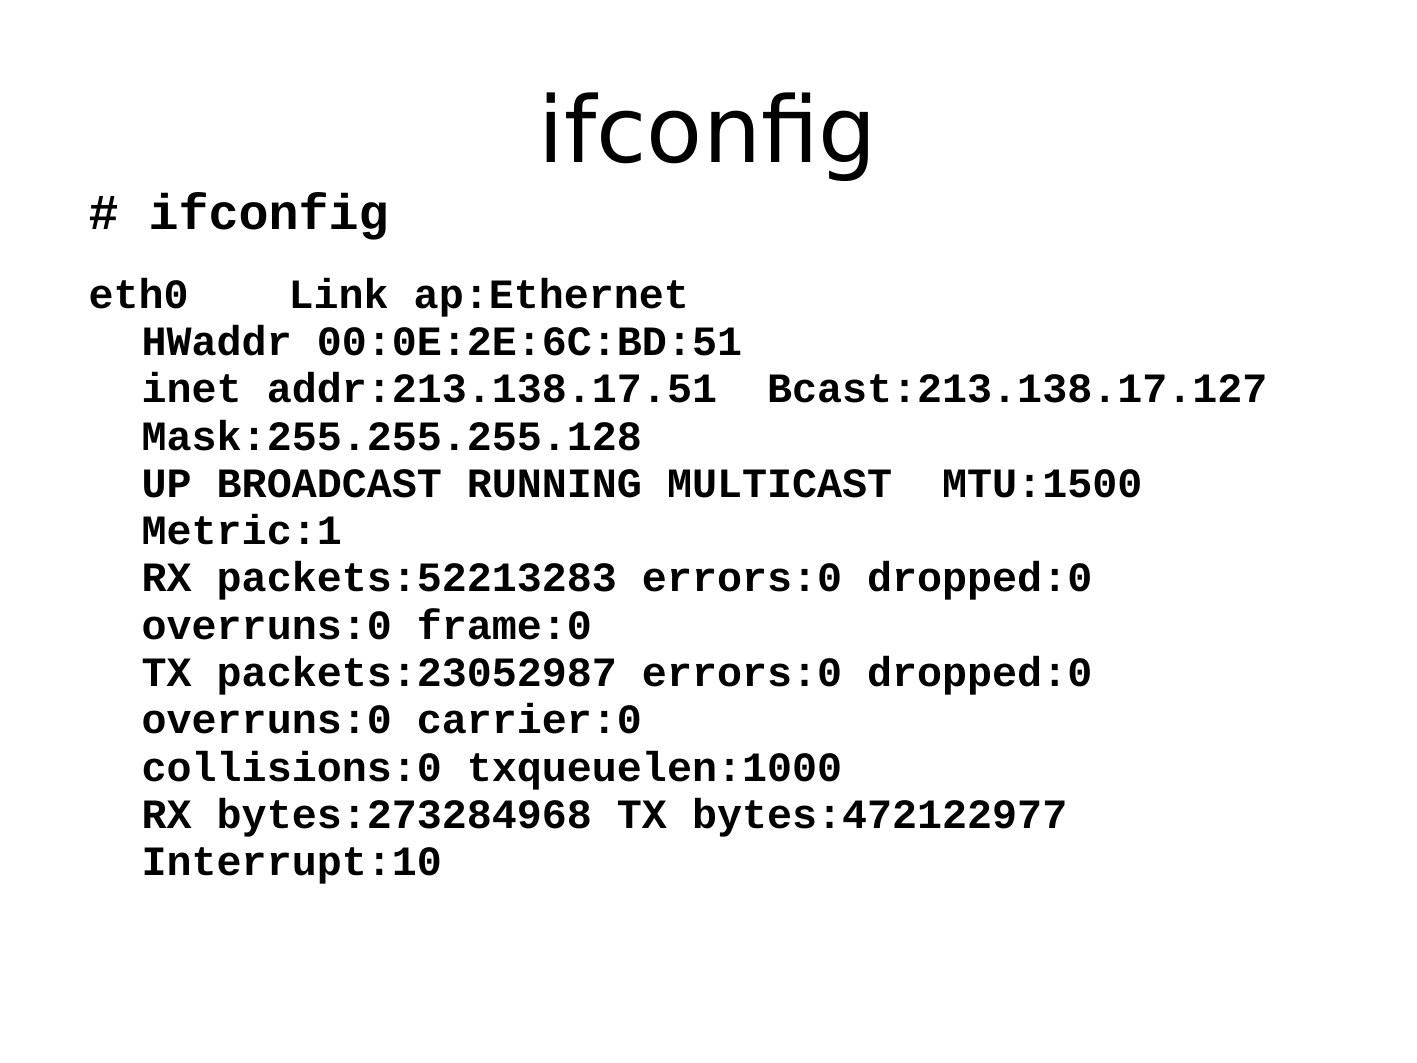

# ifconfig
# ifconfig
eth0 Link ap:Ethernet
HWaddr 00:0E:2E:6C:BD:51
inet addr:213.138.17.51 Bcast:213.138.17.127 Mask:255.255.255.128
UP BROADCAST RUNNING MULTICAST MTU:1500 Metric:1
RX packets:52213283 errors:0 dropped:0 overruns:0 frame:0
TX packets:23052987 errors:0 dropped:0 overruns:0 carrier:0
collisions:0 txqueuelen:1000
RX bytes:273284968 TX bytes:472122977
Interrupt:10